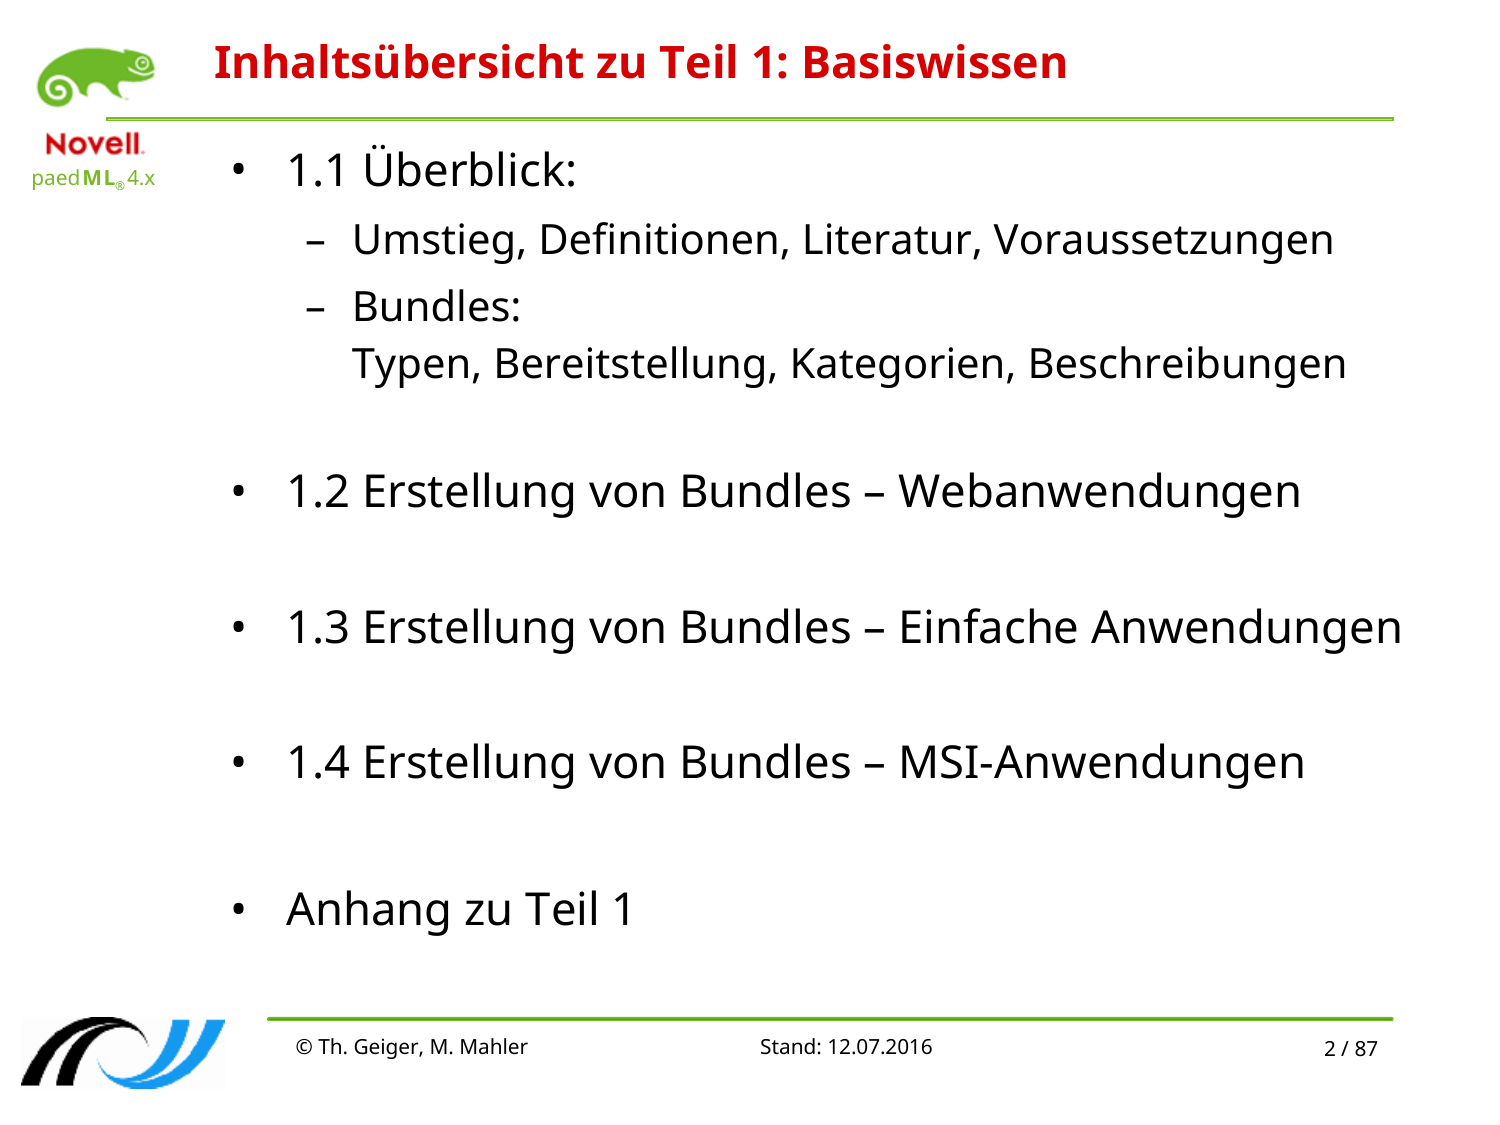

# Inhaltsübersicht zu Teil 1: Basiswissen
1.1 Überblick:
Umstieg, Definitionen, Literatur, Voraussetzungen
Bundles:
Typen, Bereitstellung, Kategorien, Beschreibungen
1.2 Erstellung von Bundles – Webanwendungen
1.3 Erstellung von Bundles – Einfache Anwendungen
1.4 Erstellung von Bundles – MSI-Anwendungen
Anhang zu Teil 1
© Th. Geiger, M. Mahler
12.07.2016
2